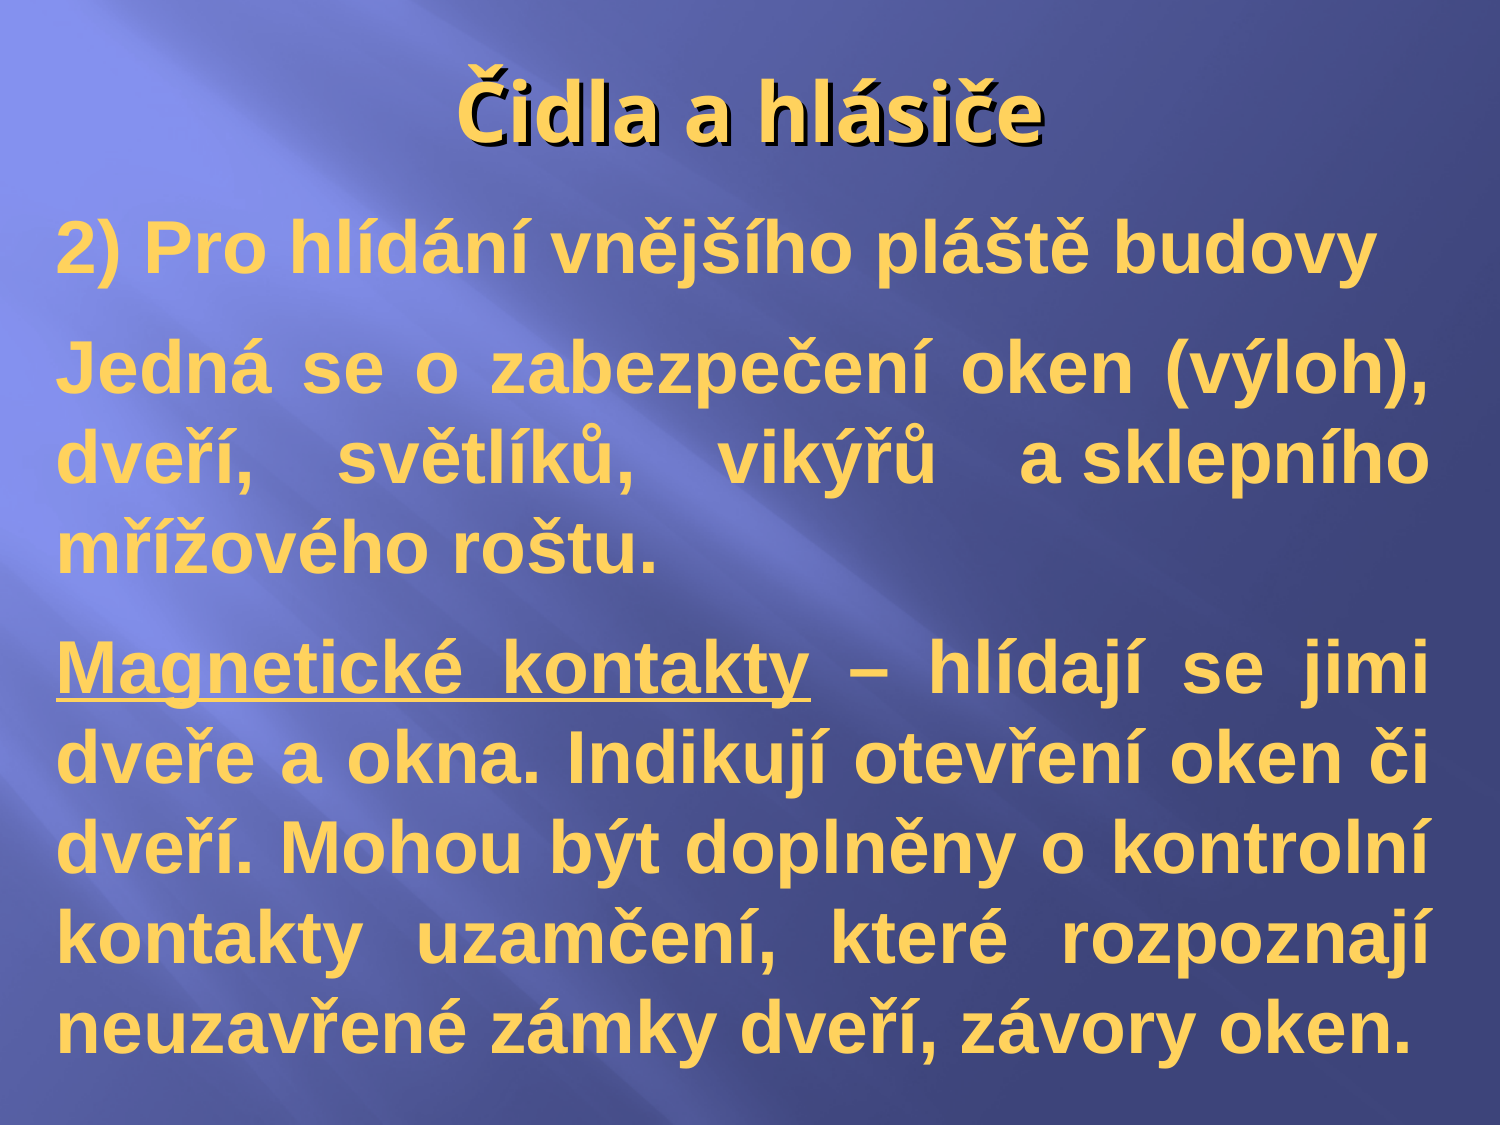

# Čidla a hlásiče
2) Pro hlídání vnějšího pláště budovy
Jedná se o zabezpečení oken (výloh), dveří, světlíků, vikýřů a sklepního mřížového roštu.
Magnetické kontakty – hlídají se jimi dveře a okna. Indikují otevření oken či dveří. Mohou být doplněny o kontrolní kontakty uzamčení, které rozpoznají neuzavřené zámky dveří, závory oken.